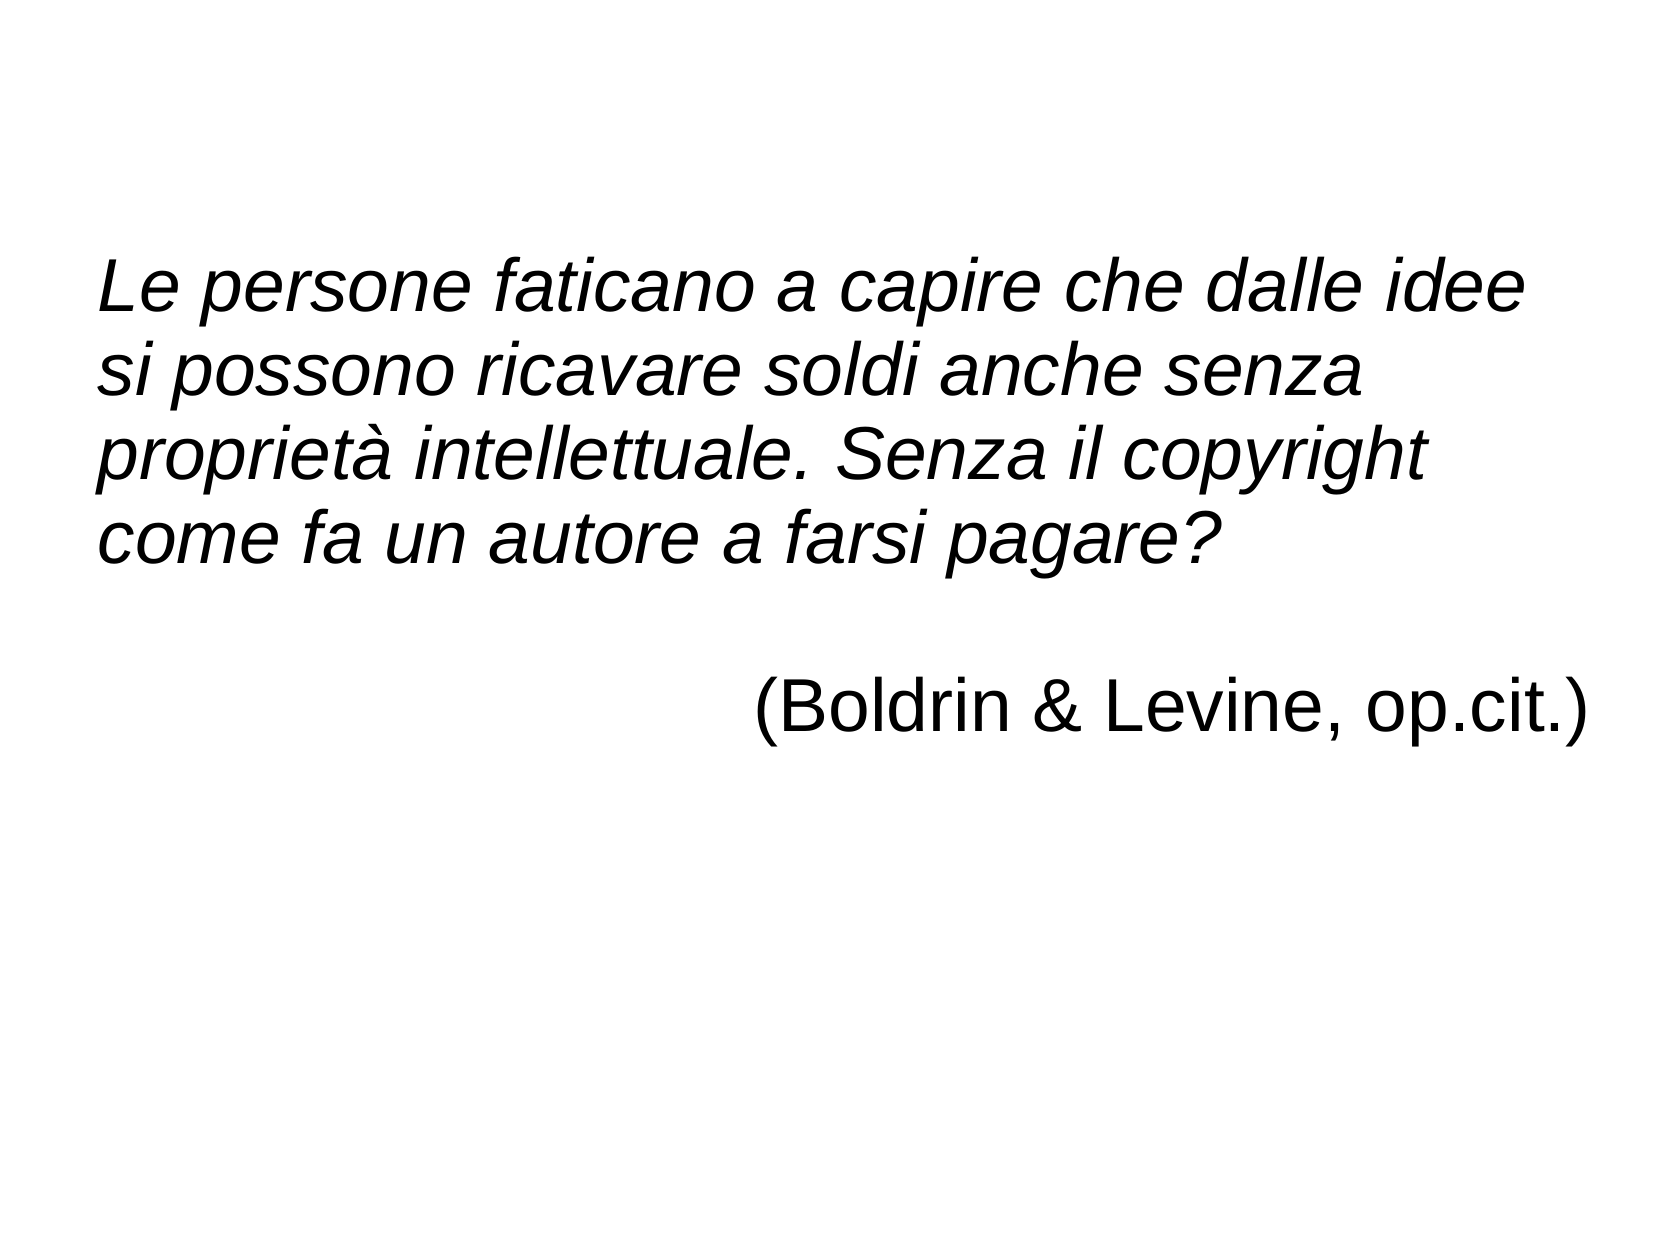

Le persone faticano a capire che dalle idee si possono ricavare soldi anche senza proprietà intellettuale. Senza il copyright come fa un autore a farsi pagare?
(Boldrin & Levine, op.cit.)